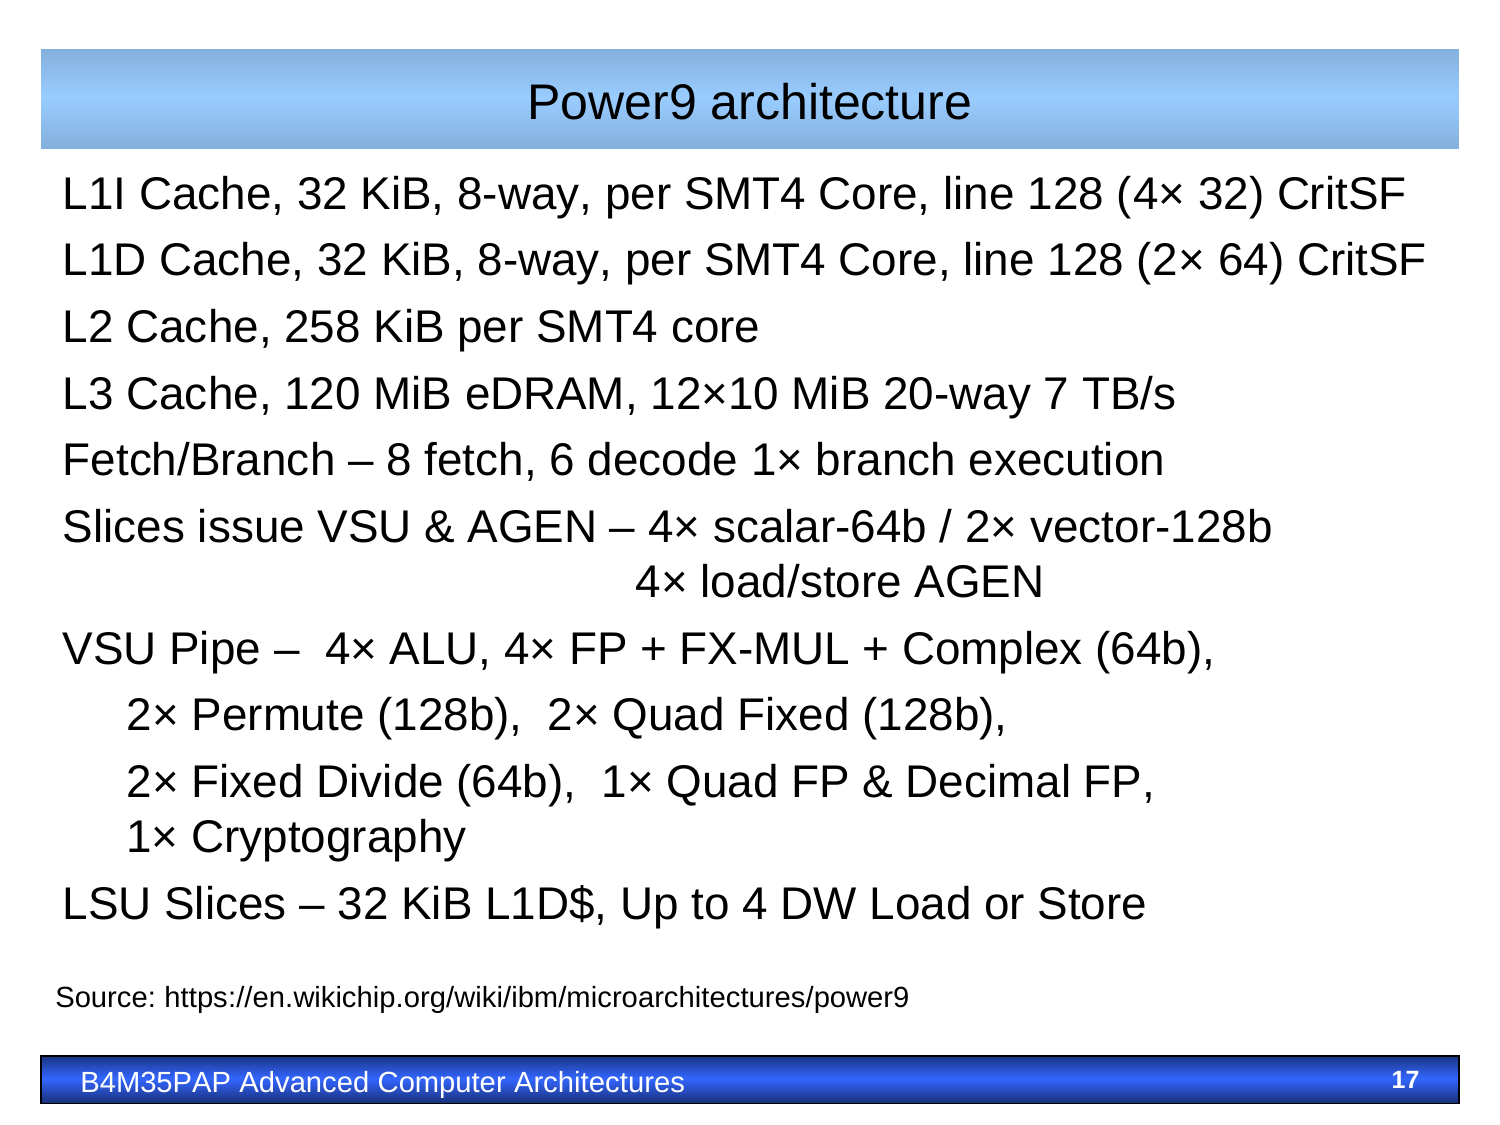

# Power9 architecture
L1I Cache, 32 KiB, 8-way, per SMT4 Core, line 128 (4× 32) CritSF
L1D Cache, 32 KiB, 8-way, per SMT4 Core, line 128 (2× 64) CritSF
L2 Cache, 258 KiB per SMT4 core
L3 Cache, 120 MiB eDRAM, 12×10 MiB 20-way 7 TB/s
Fetch/Branch – 8 fetch, 6 decode 1× branch execution
Slices issue VSU & AGEN – 4× scalar-64b / 2× vector-128b
 4× load/store AGEN
VSU Pipe – 4× ALU, 4× FP + FX-MUL + Complex (64b),
 2× Permute (128b), 2× Quad Fixed (128b),
 2× Fixed Divide (64b), 1× Quad FP & Decimal FP,
 1× Cryptography
LSU Slices – 32 KiB L1D$, Up to 4 DW Load or Store
Source: https://en.wikichip.org/wiki/ibm/microarchitectures/power9